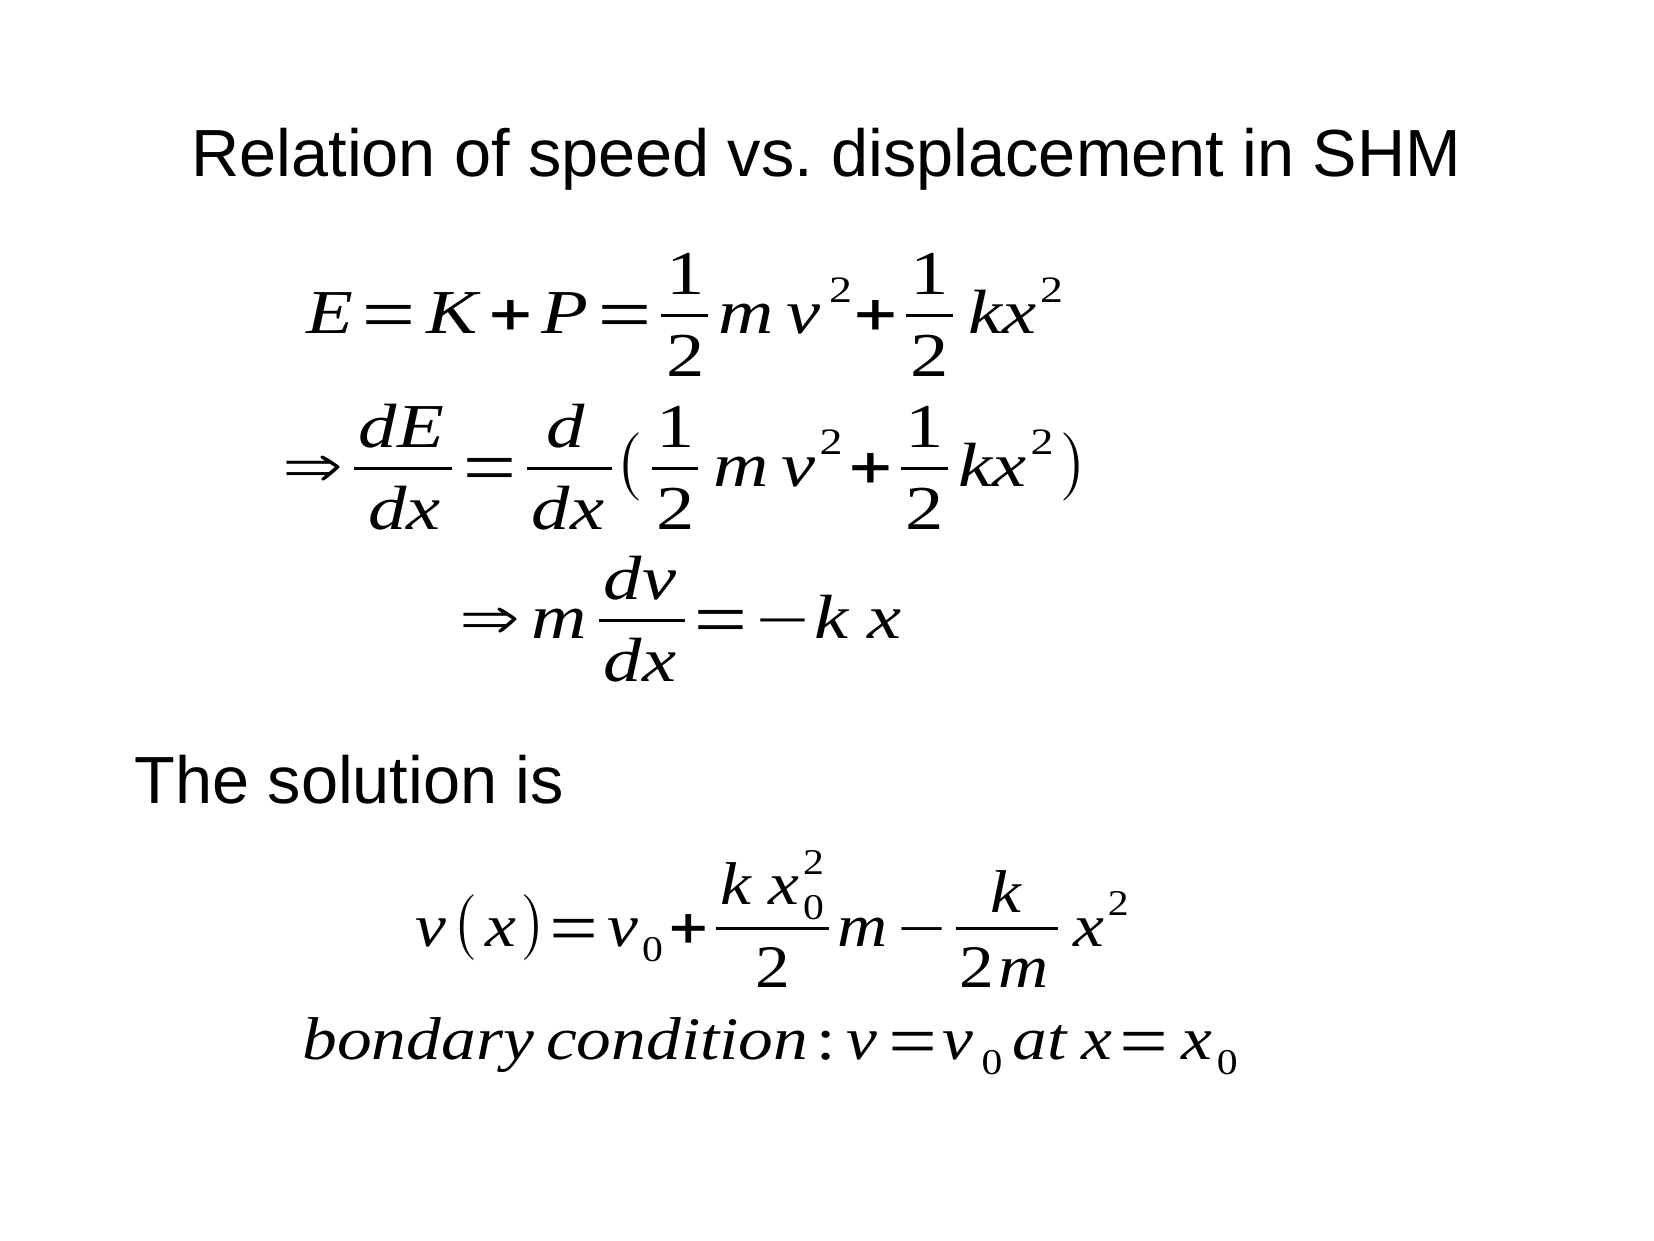

# Relation of speed vs. displacement in SHM
The solution is